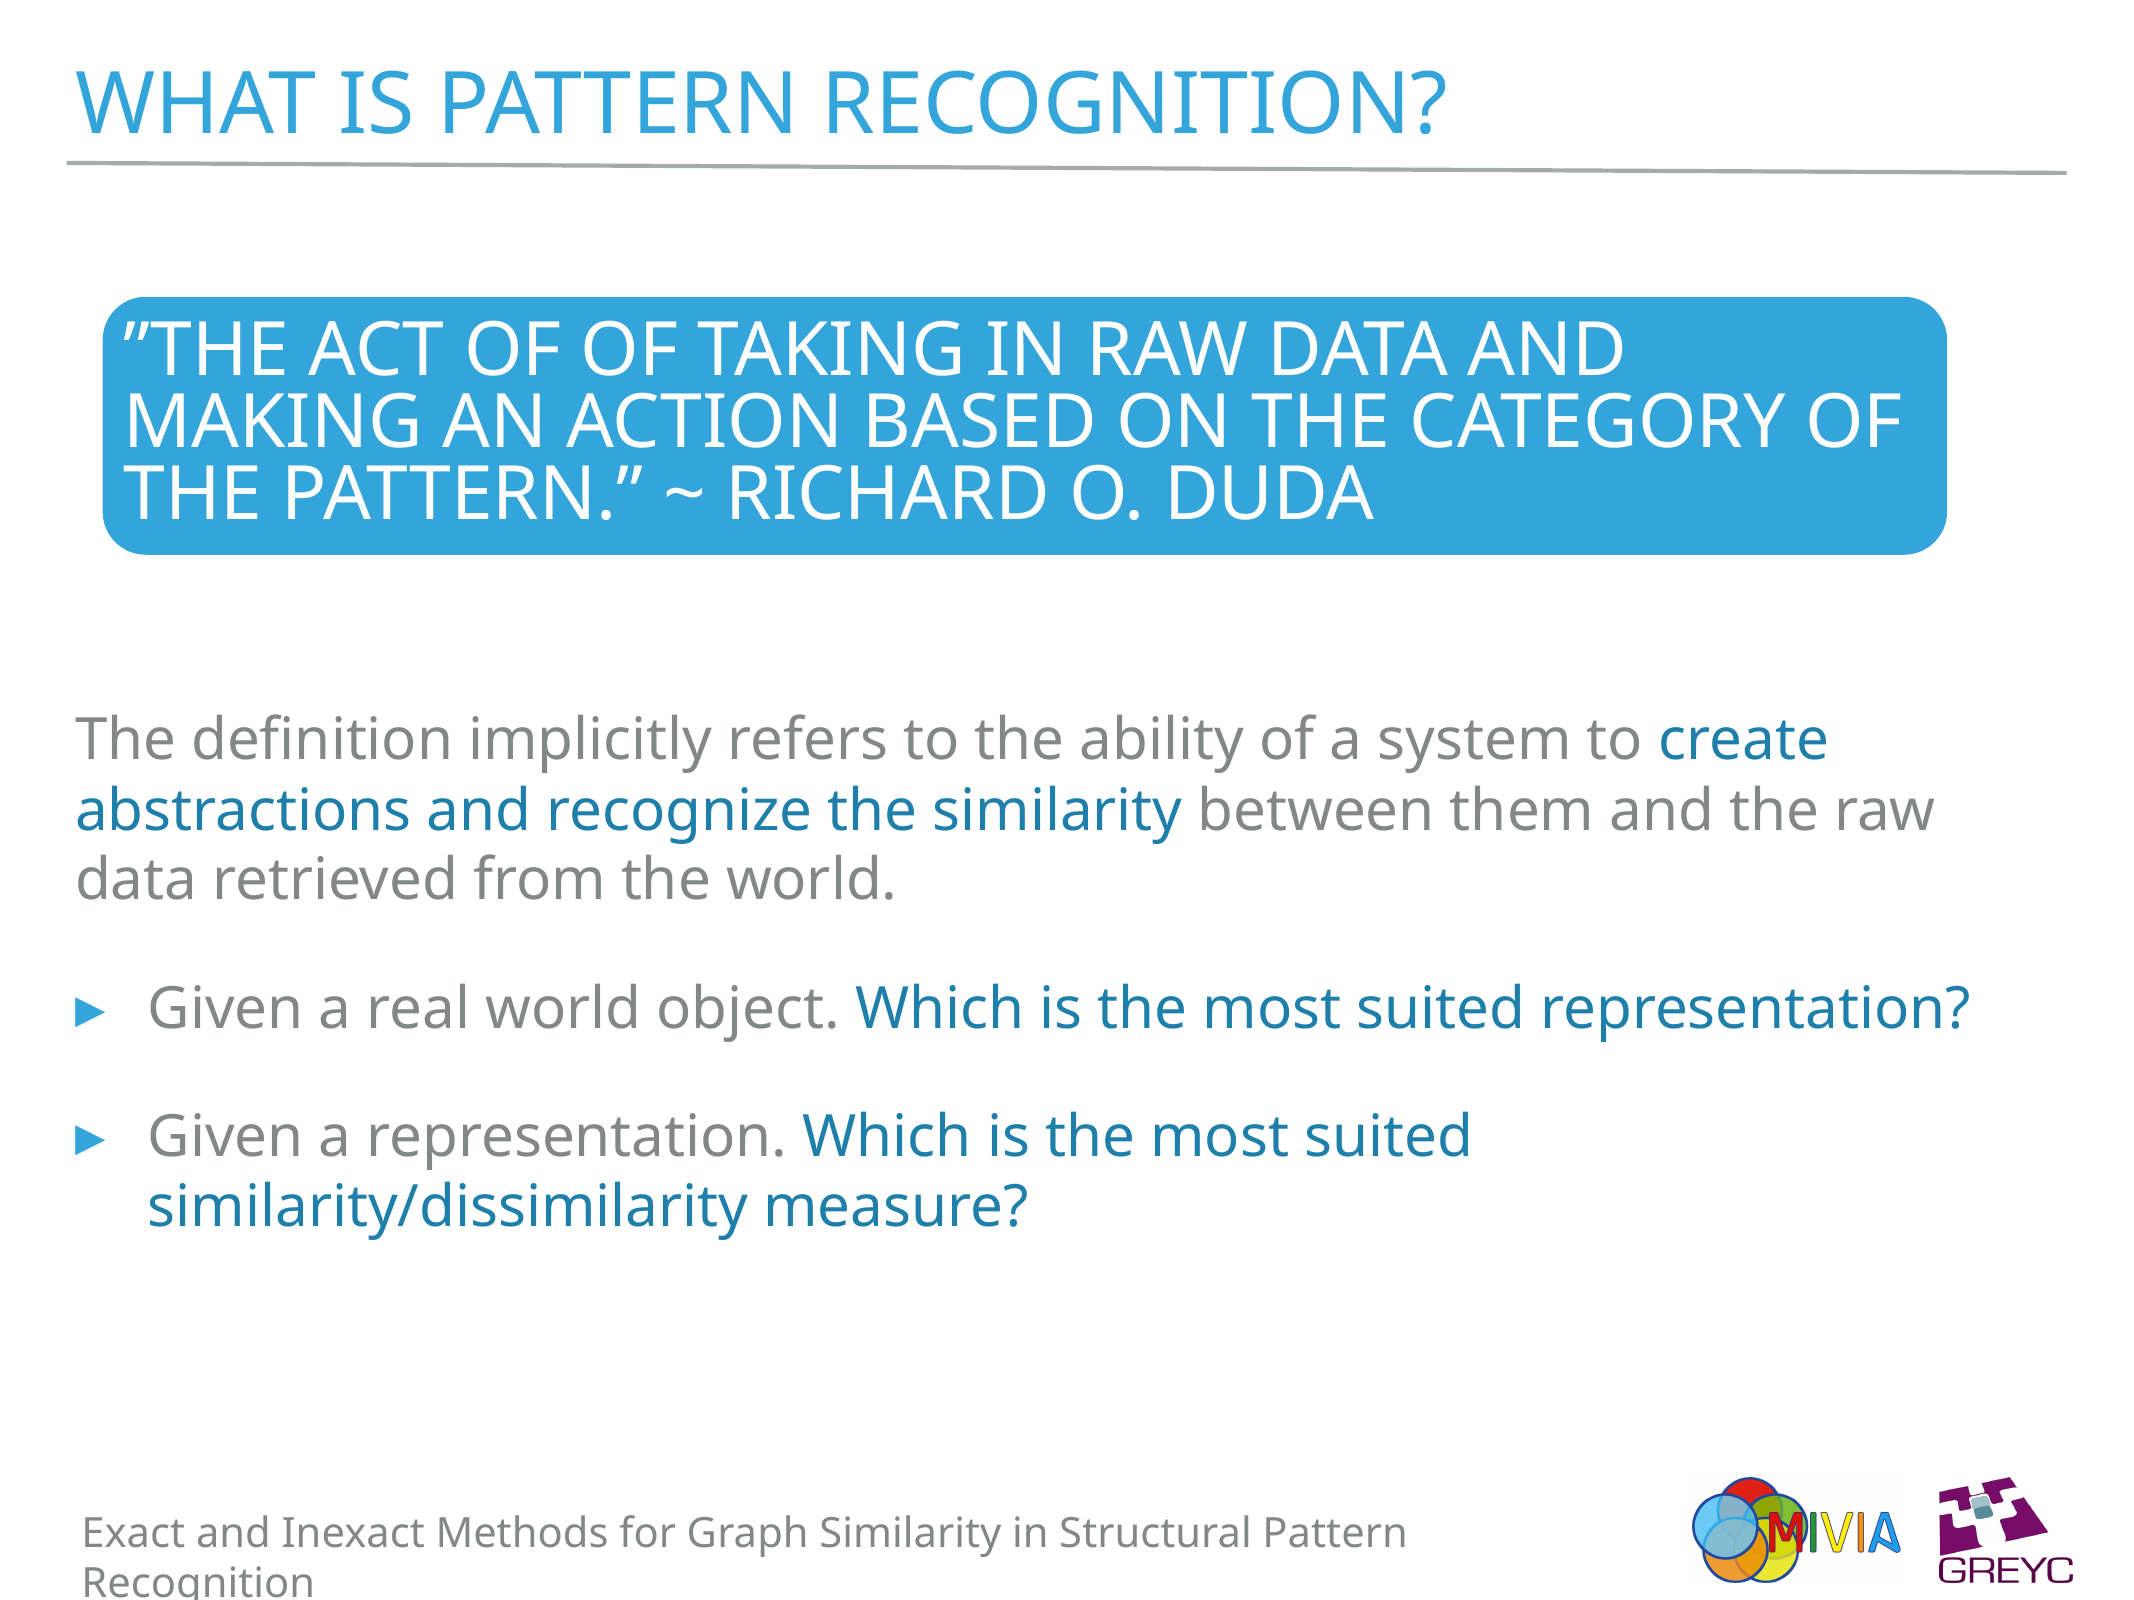

# What is Pattern Recognition?
”The act of of taking in raw data and making an action based on the category of the pattern.” ~ Richard O. Duda
The definition implicitly refers to the ability of a system to create abstractions and recognize the similarity between them and the raw data retrieved from the world.
Given a real world object. Which is the most suited representation?
Given a representation. Which is the most suited similarity/dissimilarity measure?